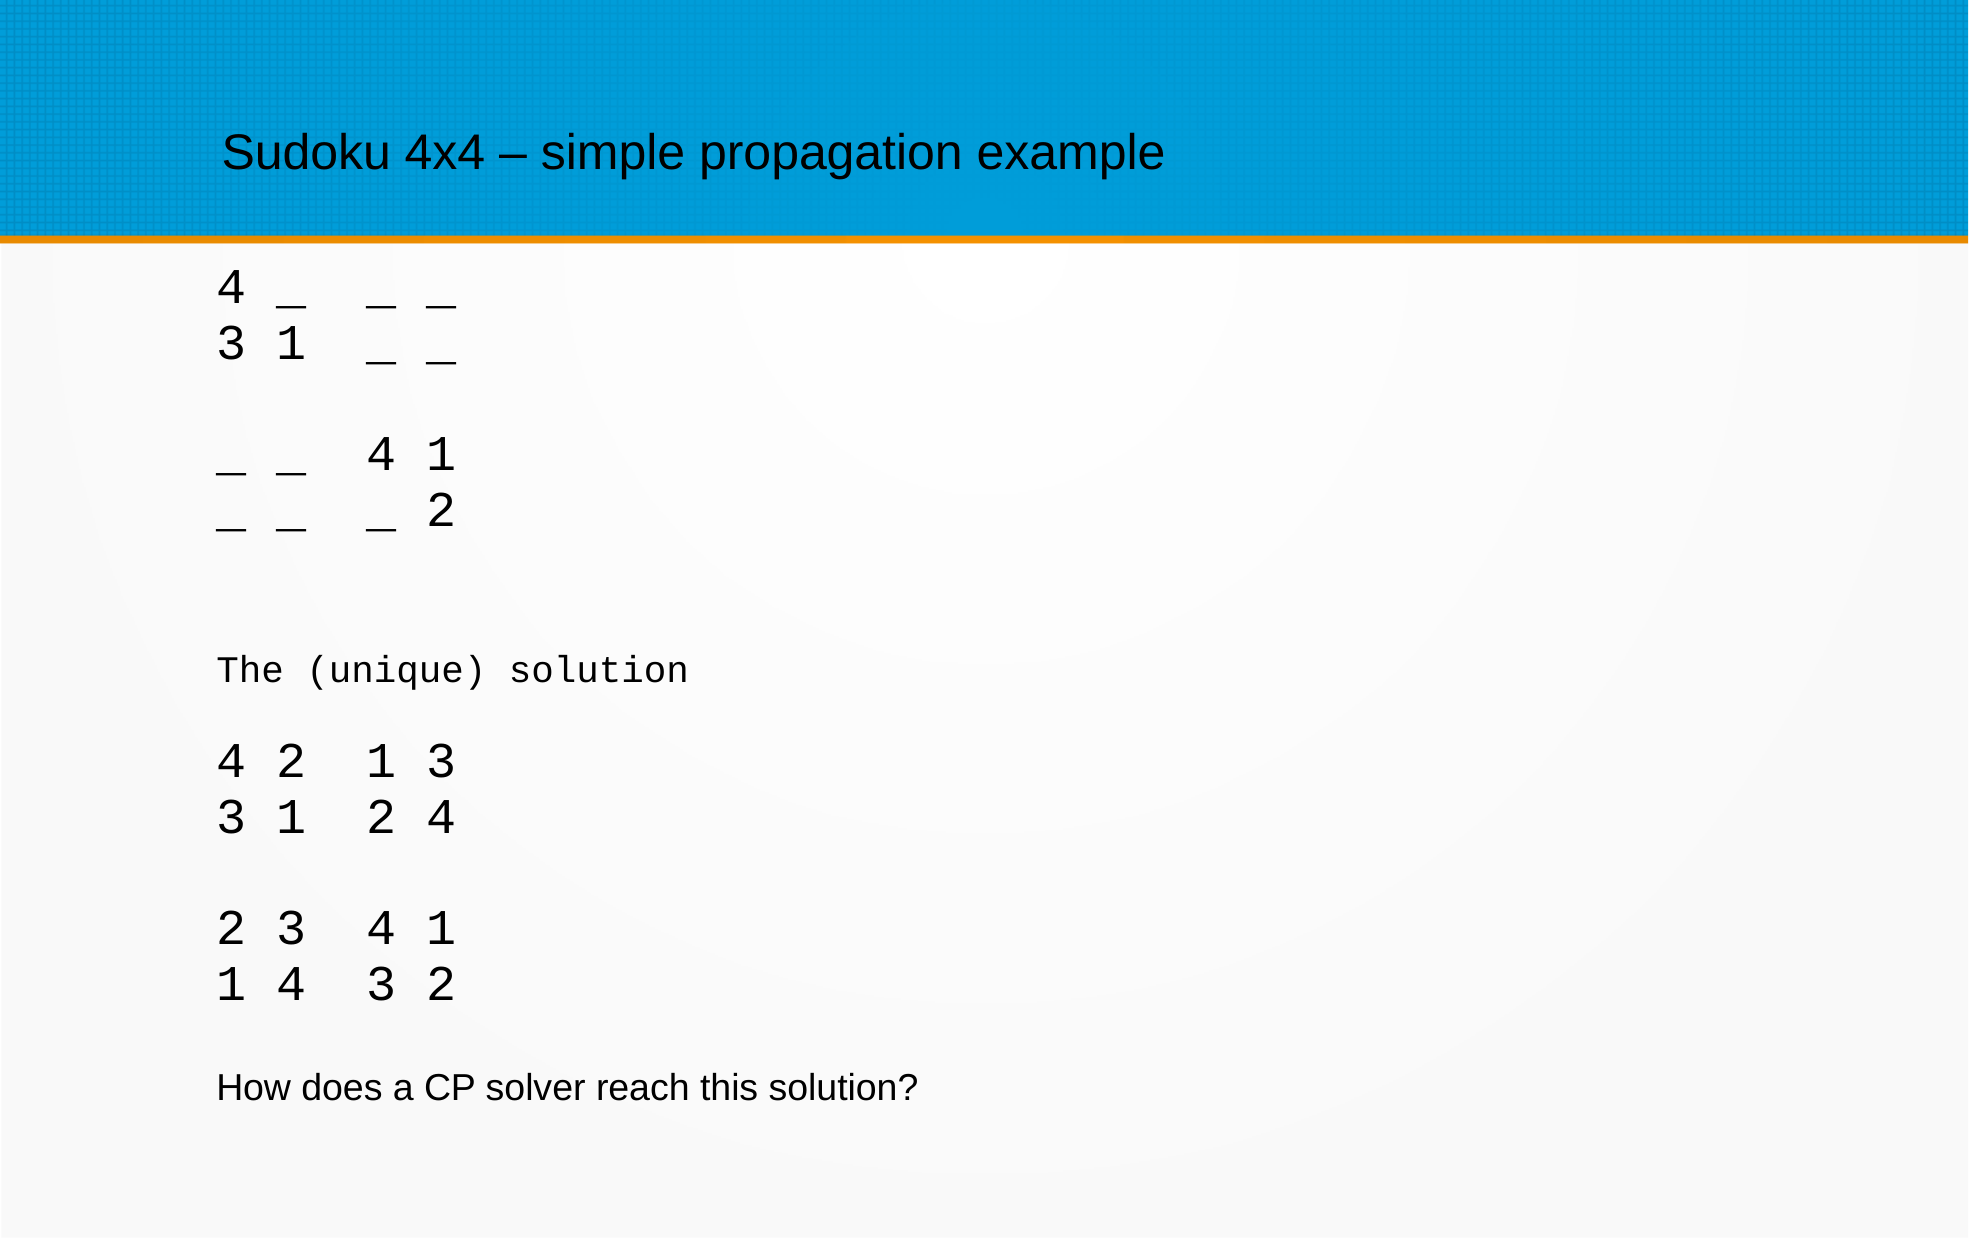

Sudoku 4x4 – simple propagation example
4 _ _ _
3 1 _ _
_ _ 4 1
_ _ _ 2
The (unique) solution
4 2 1 3
3 1 2 4
2 3 4 1
1 4 3 2
How does a CP solver reach this solution?